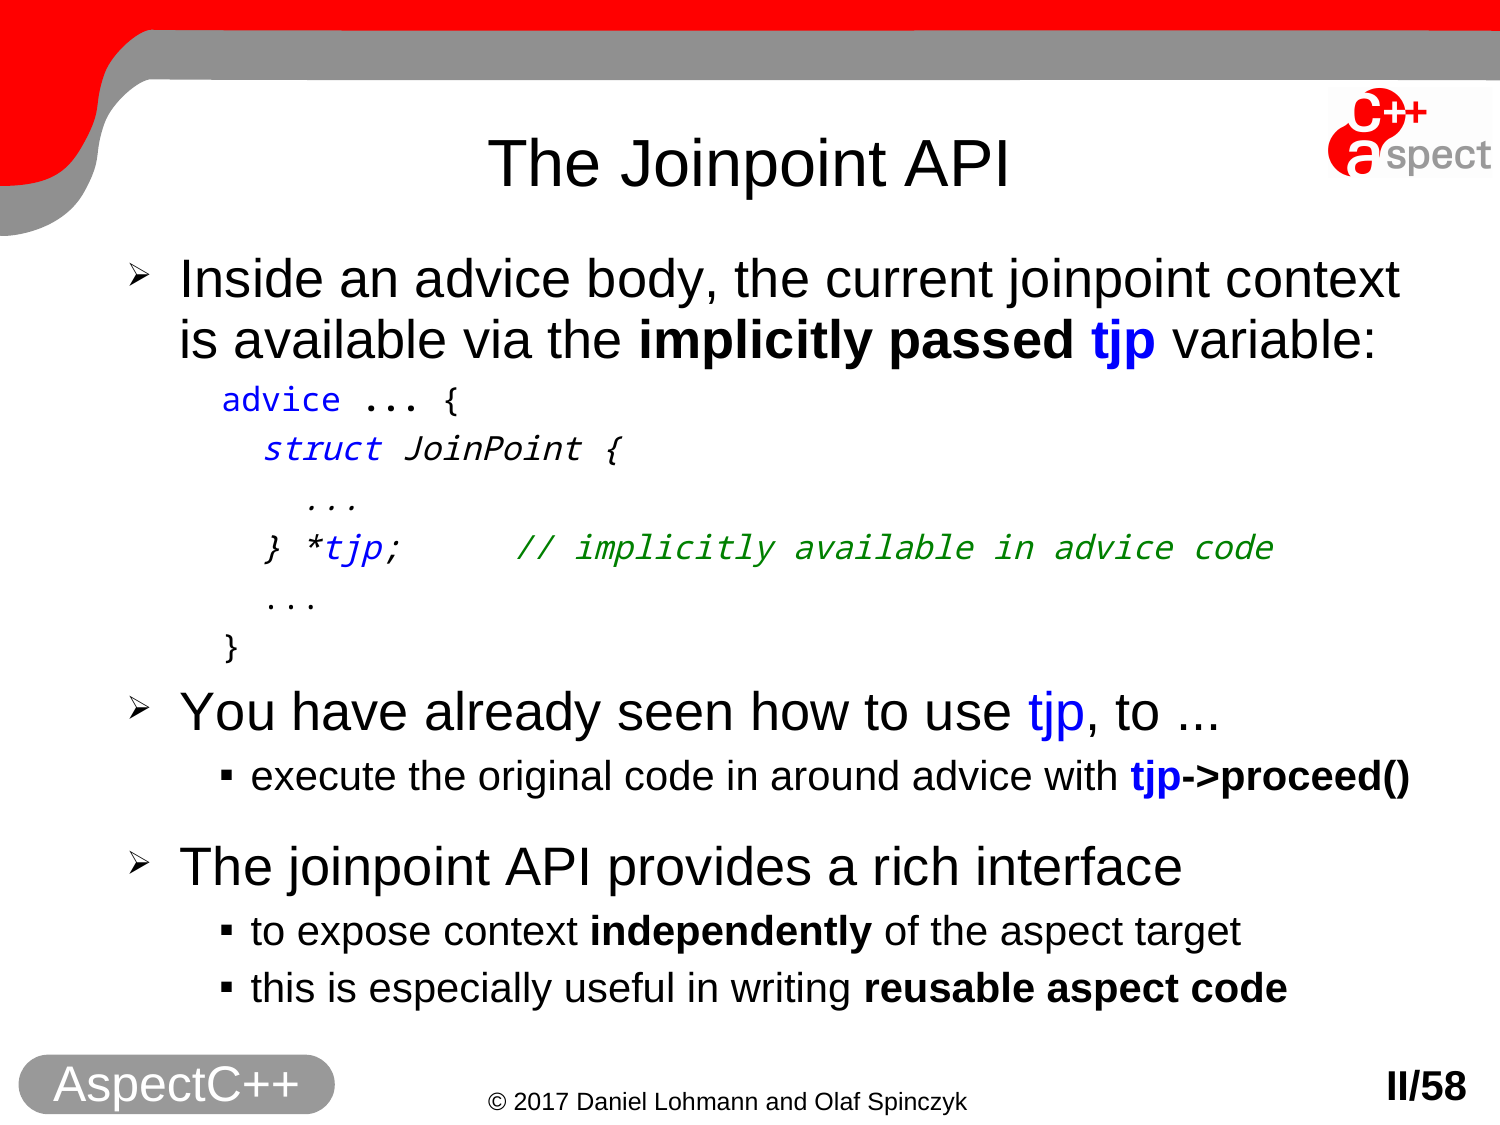

# The Joinpoint API
Inside an advice body, the current joinpoint context
is available via the implicitly passed tjp variable:
advice ... {
 struct JoinPoint {
 ...
 } *tjp;	// implicitly available in advice code
 ...
}
You have already seen how to use tjp, to ...
execute the original code in around advice with tjp->proceed()
The joinpoint API provides a rich interface
to expose context independently of the aspect target
this is especially useful in writing reusable aspect code